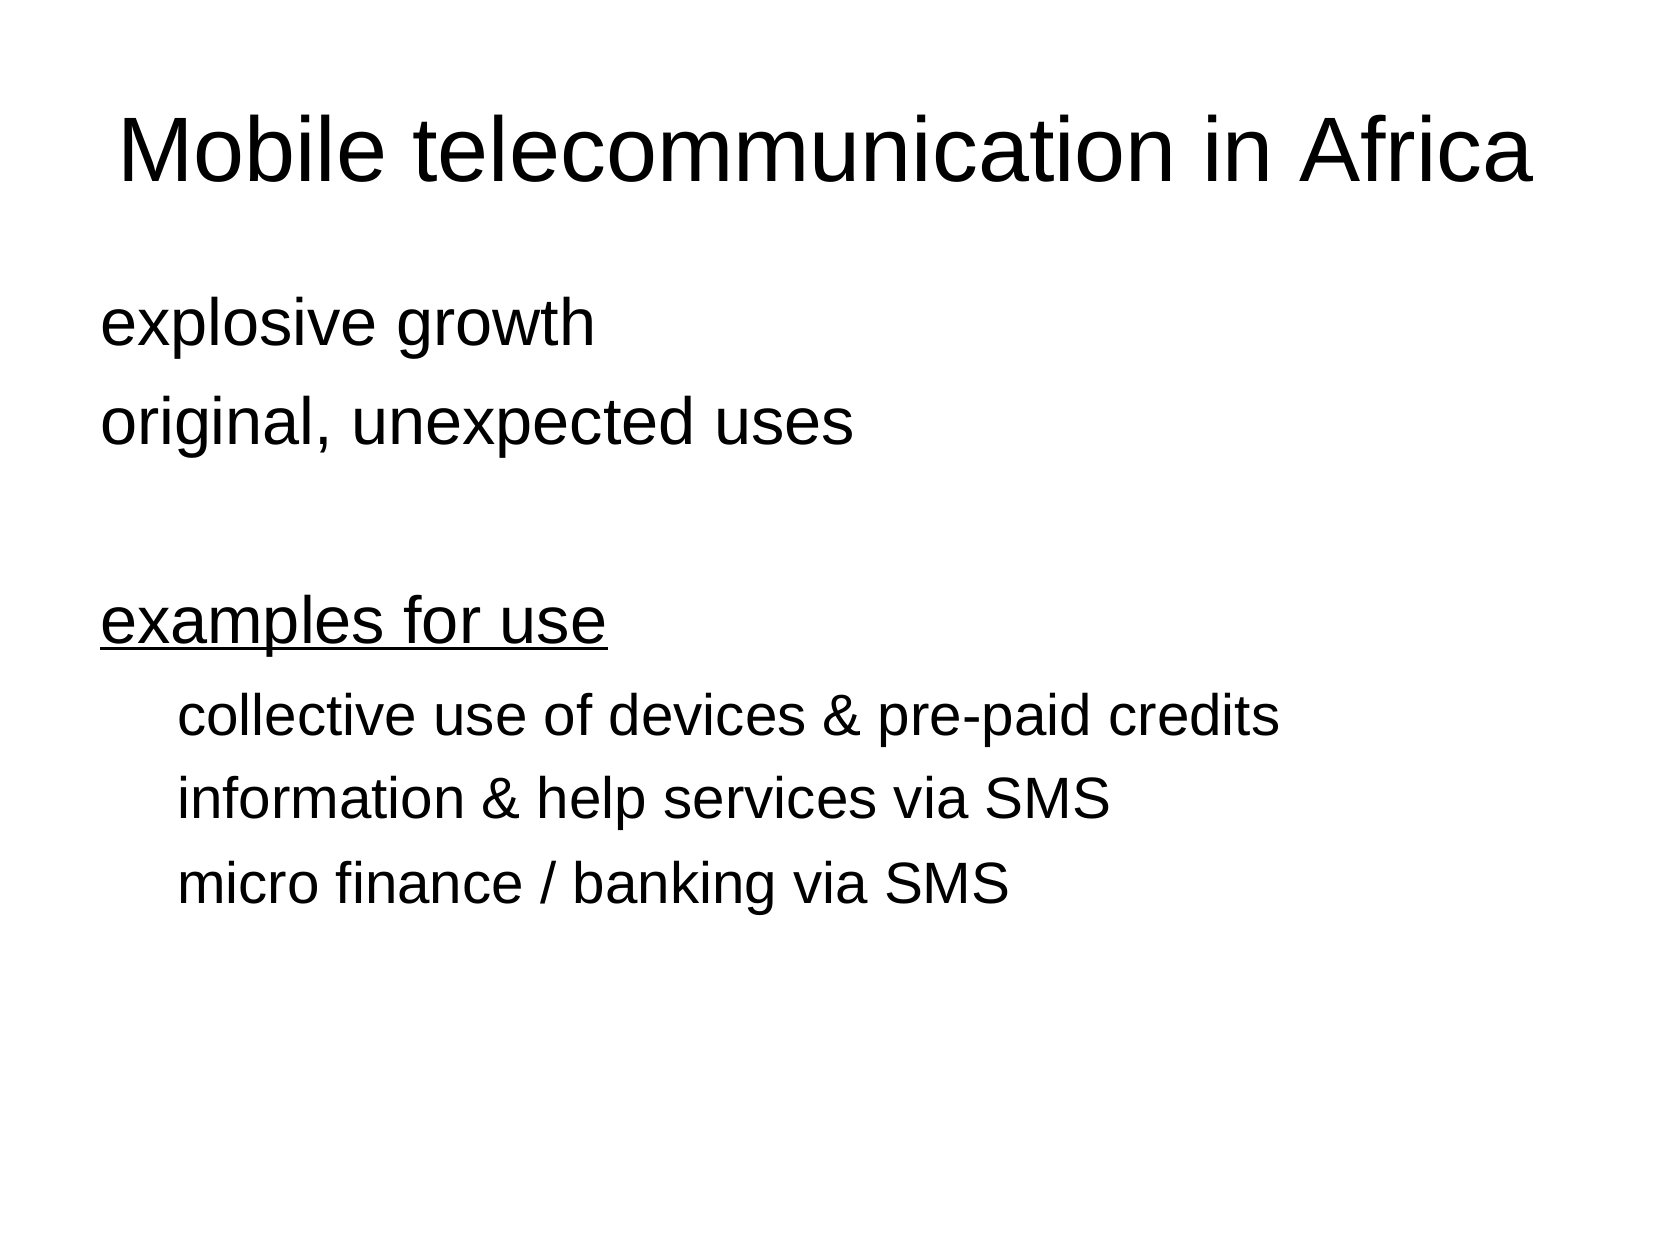

# Mobile telecommunication in Africa
explosive growth
original, unexpected uses
examples for use
collective use of devices & pre-paid credits
information & help services via SMS
micro finance / banking via SMS